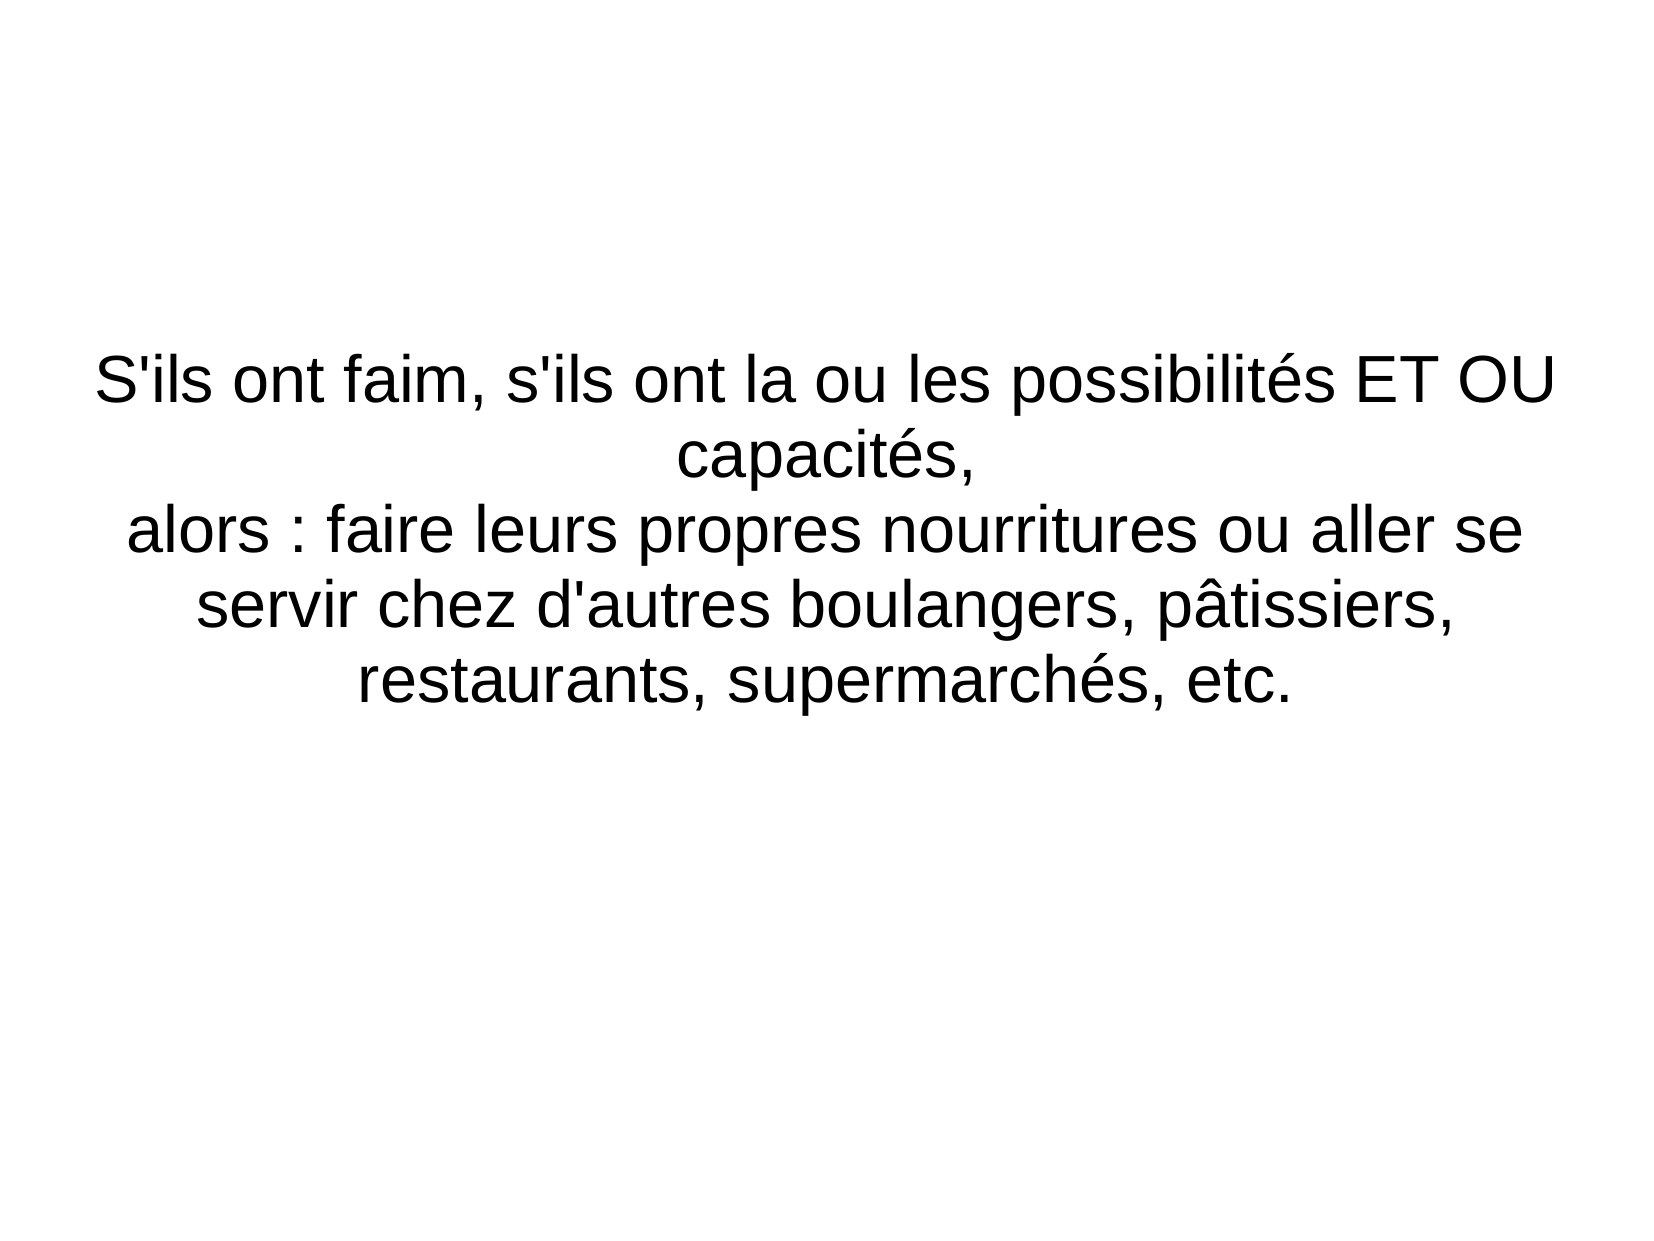

# S'ils ont faim, s'ils ont la ou les possibilités ET OU capacités,
alors : faire leurs propres nourritures ou aller se servir chez d'autres boulangers, pâtissiers, restaurants, supermarchés, etc.